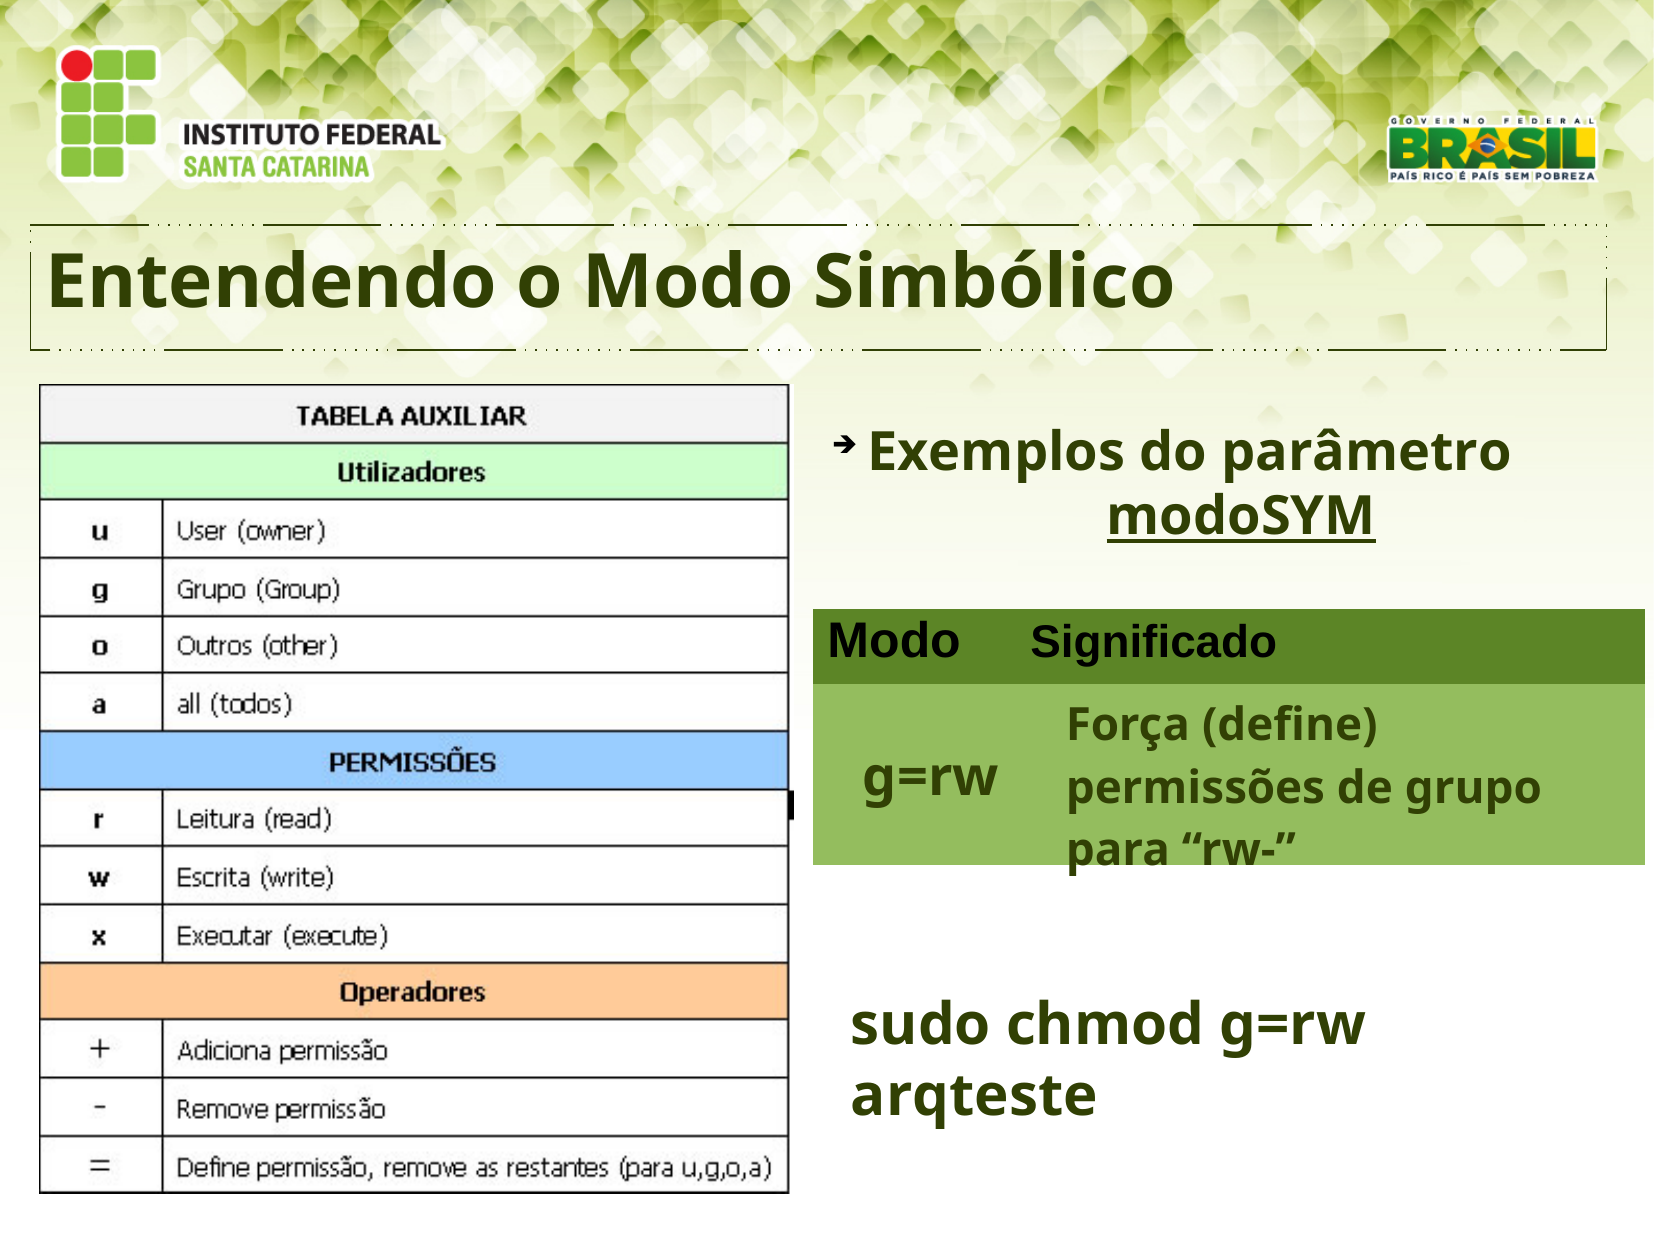

Entendendo o Modo Simbólico
Exemplos do parâmetro
modoSYM
| Modo | Significado |
| --- | --- |
| g=rw | Força (define) permissões de grupo para “rw-” |
sudo chmod g=rw arqteste